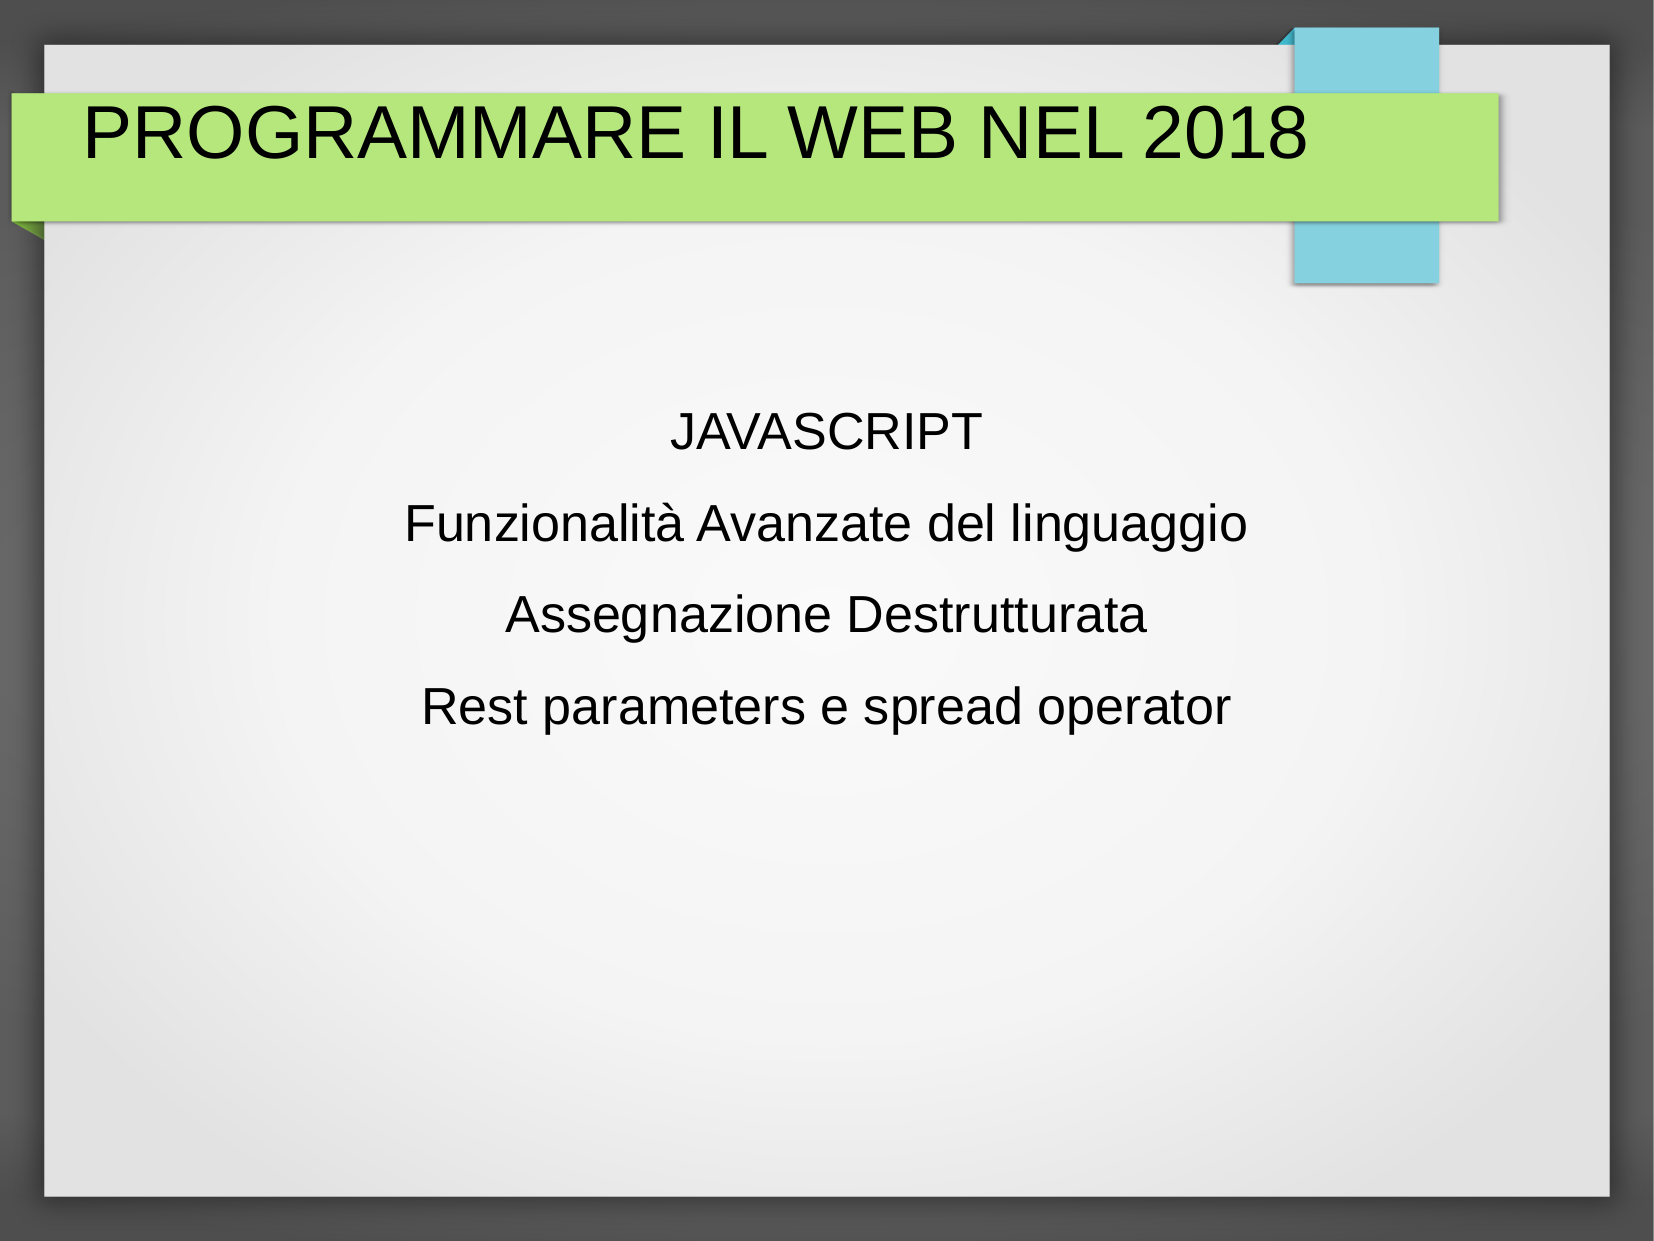

# PROGRAMMARE IL WEB NEL 2018
JAVASCRIPT
Funzionalità Avanzate del linguaggio
Assegnazione Destrutturata
Rest parameters e spread operator